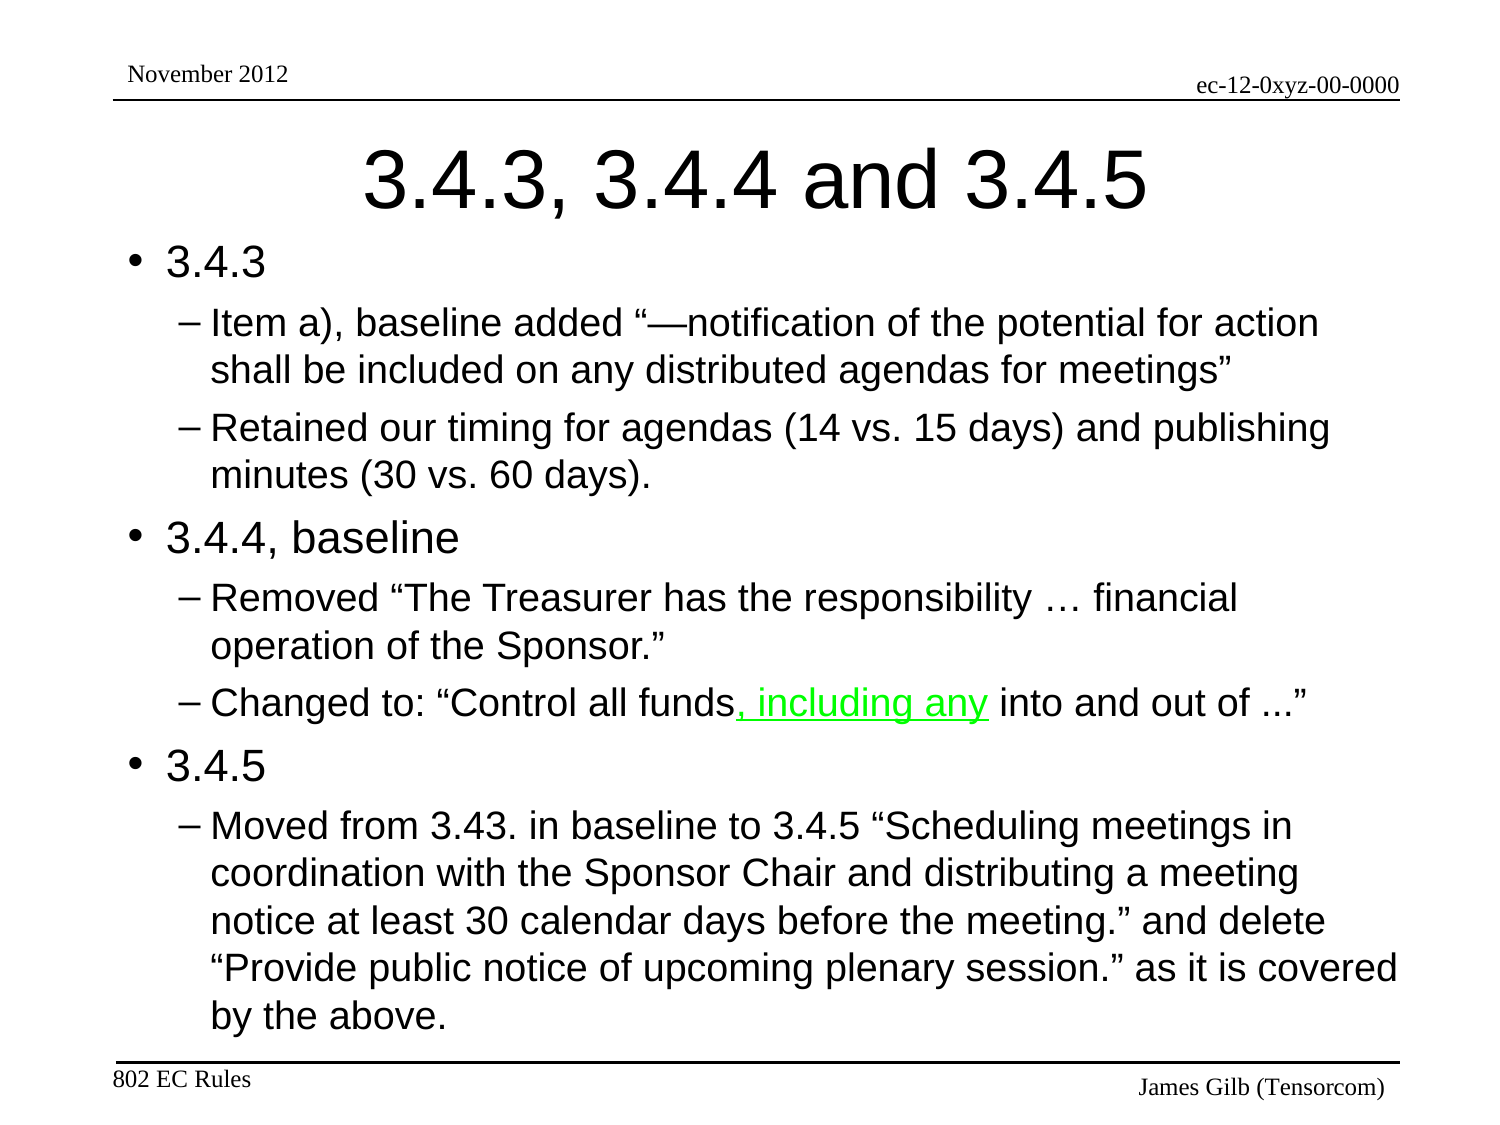

# 3.4.3, 3.4.4 and 3.4.5
3.4.3
Item a), baseline added “—notification of the potential for action shall be included on any distributed agendas for meetings”
Retained our timing for agendas (14 vs. 15 days) and publishing minutes (30 vs. 60 days).
3.4.4, baseline
Removed “The Treasurer has the responsibility … financial operation of the Sponsor.”
Changed to: “Control all funds, including any into and out of ...”
3.4.5
Moved from 3.43. in baseline to 3.4.5 “Scheduling meetings in coordination with the Sponsor Chair and distributing a meeting notice at least 30 calendar days before the meeting.” and delete “Provide public notice of upcoming plenary session.” as it is covered by the above.